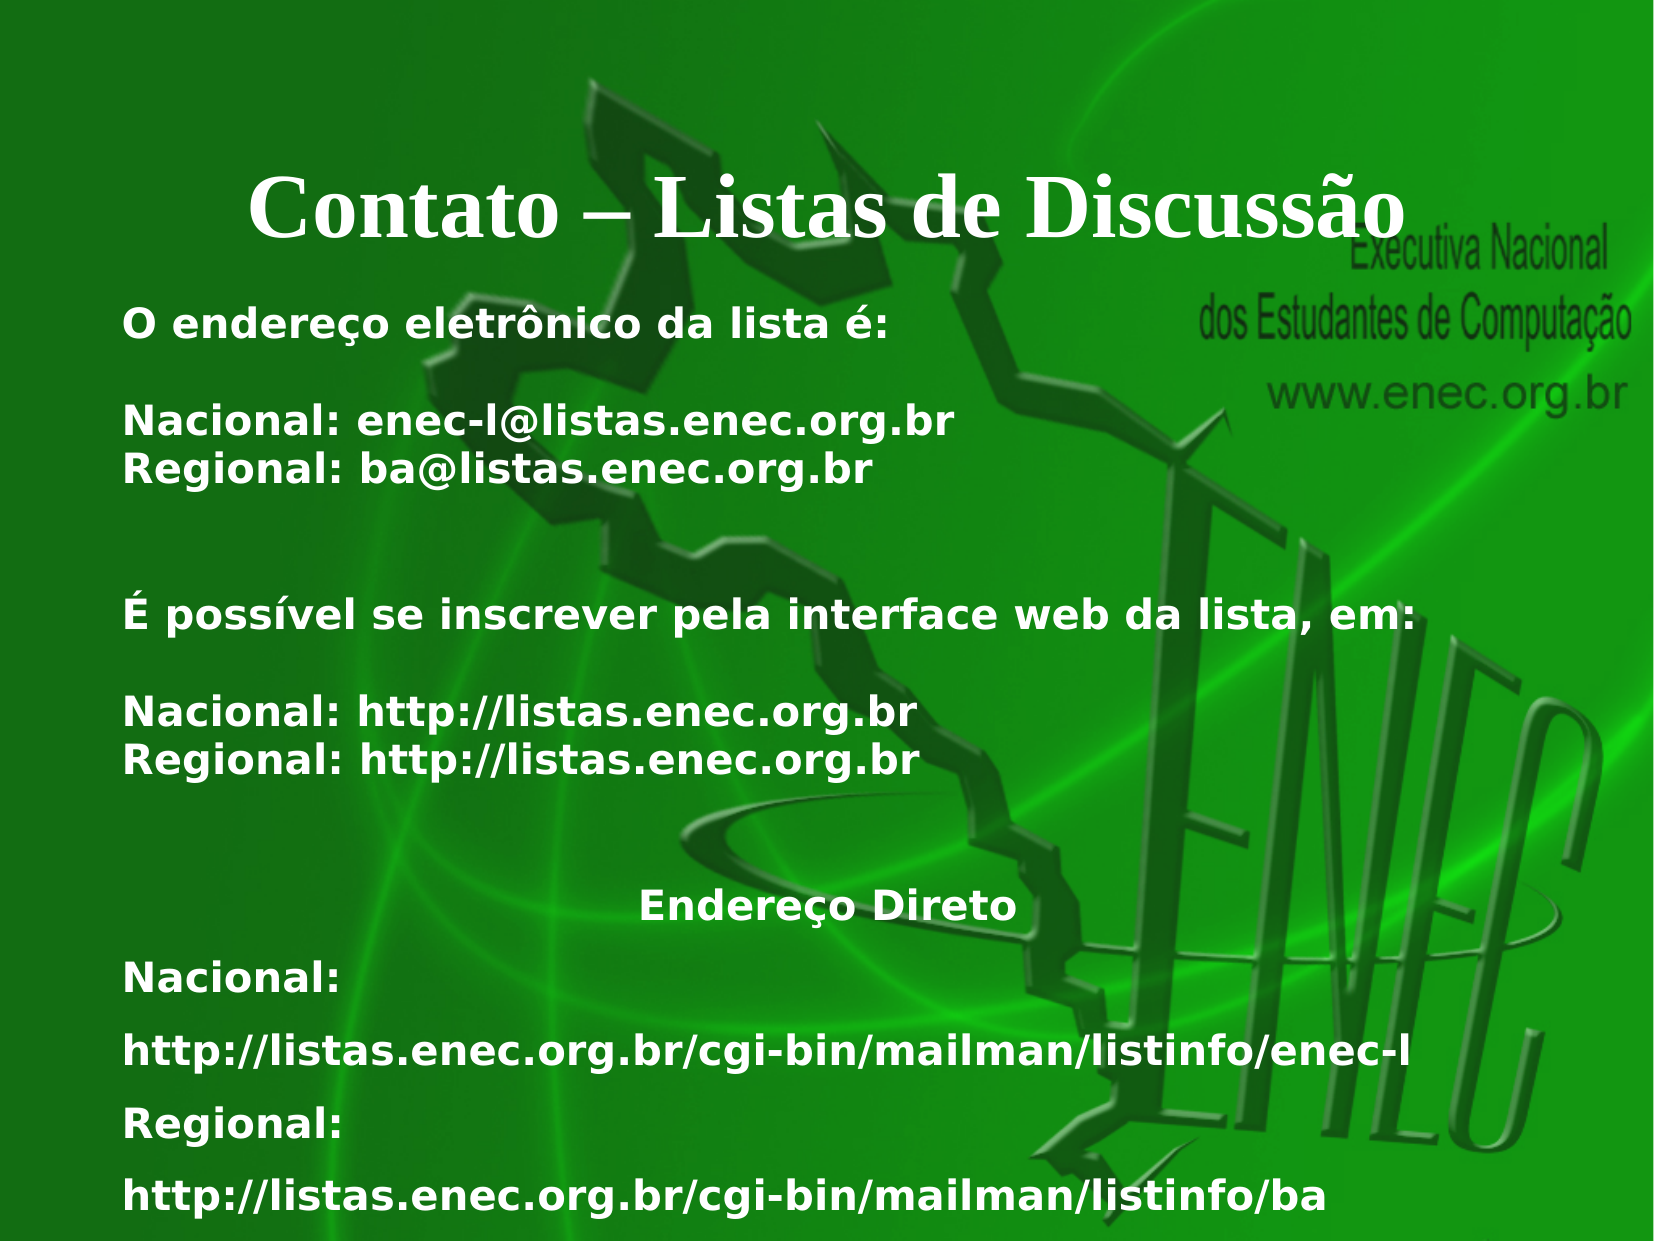

# Contato – Listas de Discussão
O endereço eletrônico da lista é:
Nacional: enec-l@listas.enec.org.br
Regional: ba@listas.enec.org.br
É possível se inscrever pela interface web da lista, em:
Nacional: http://listas.enec.org.br
Regional: http://listas.enec.org.br
Endereço Direto
Nacional:
http://listas.enec.org.br/cgi-bin/mailman/listinfo/enec-l
Regional:
http://listas.enec.org.br/cgi-bin/mailman/listinfo/ba